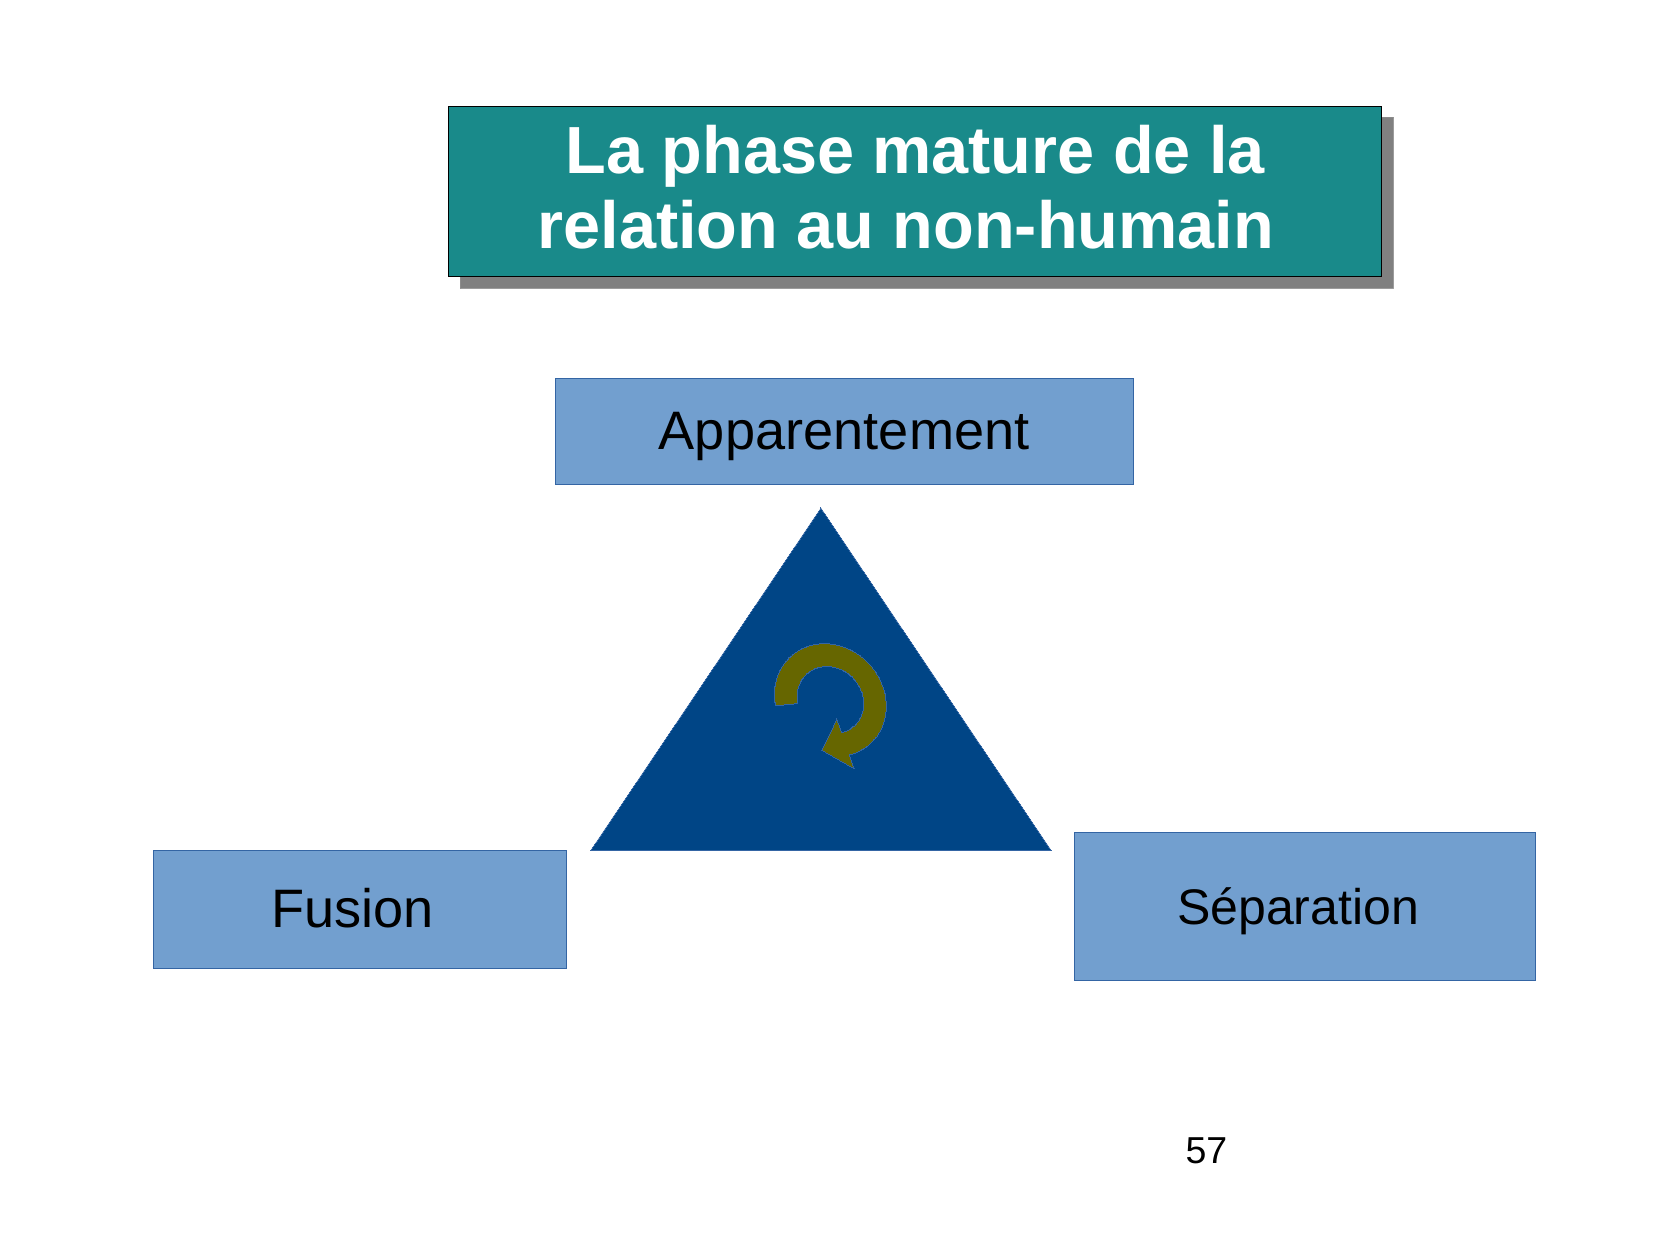

#
La phase mature de la relation au non-humain
Apparentement
Séparation
Fusion
57